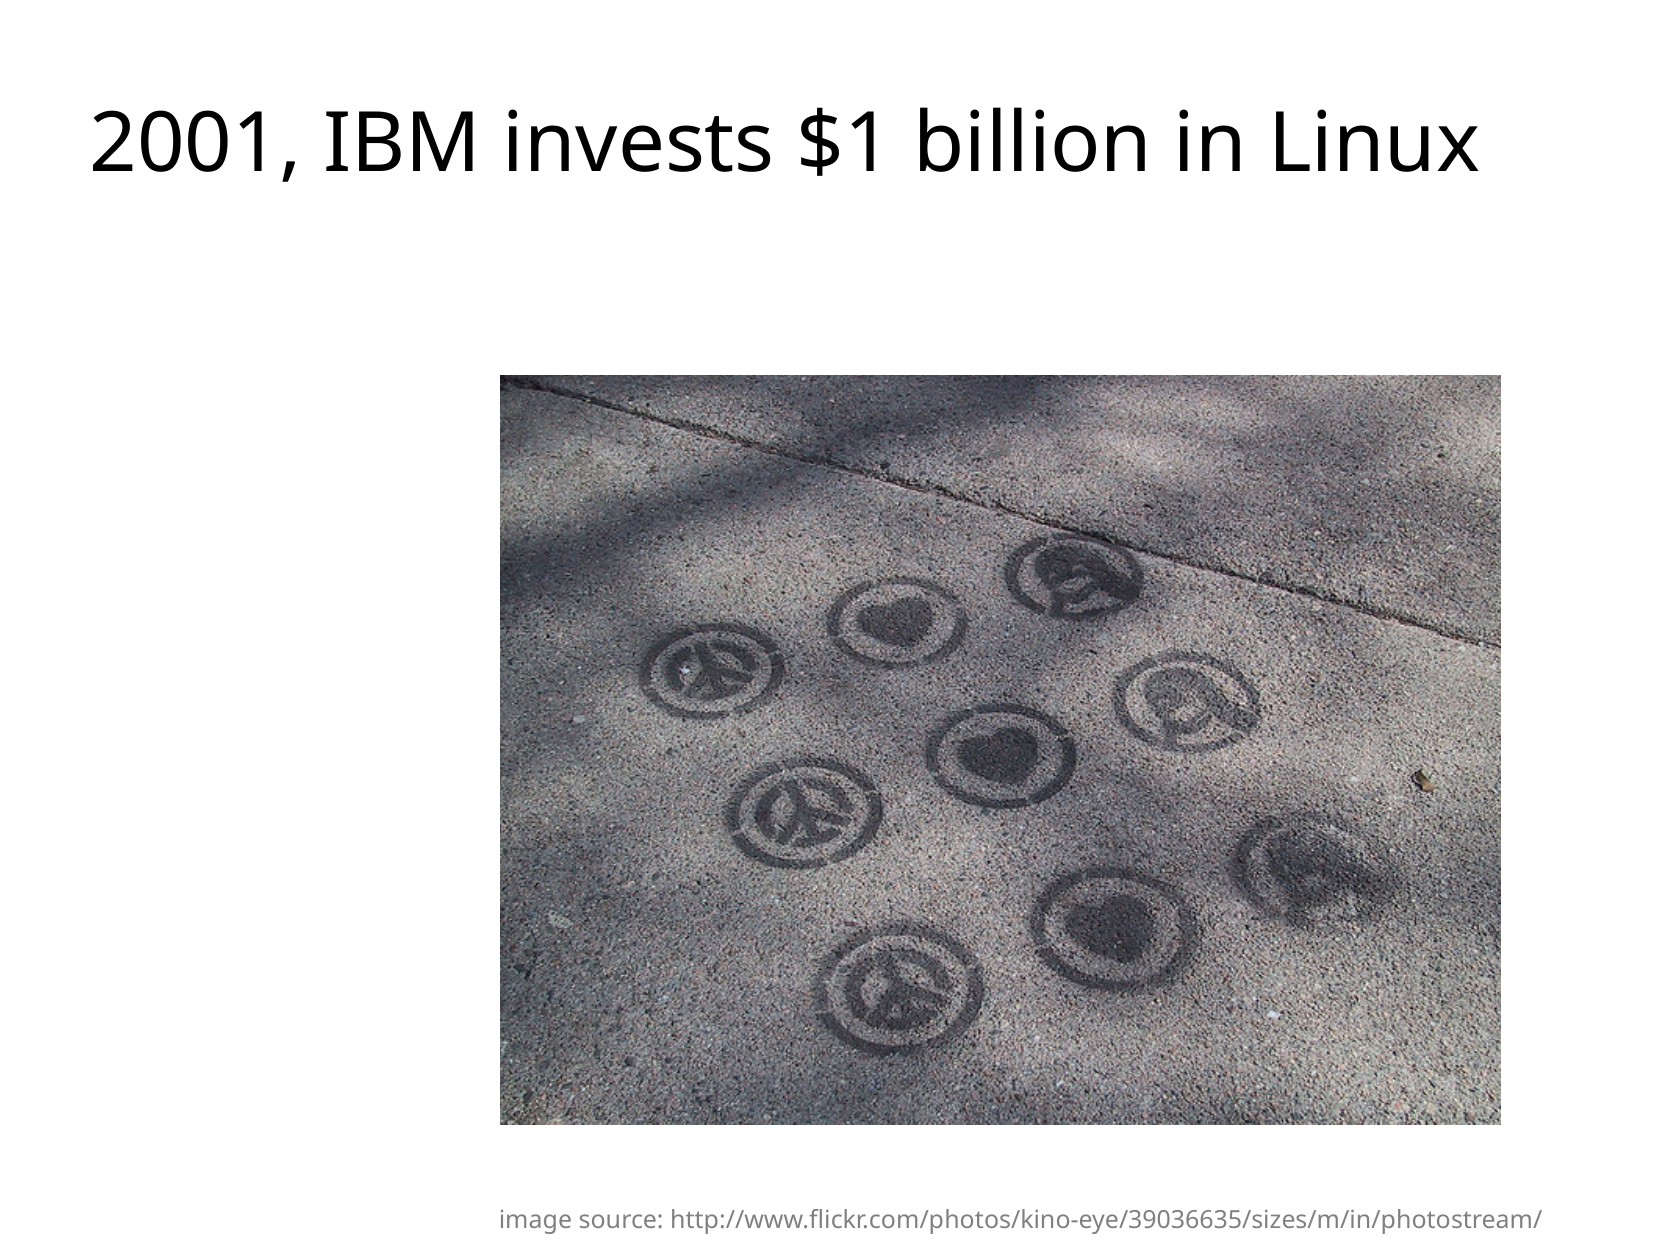

2001, IBM invests $1 billion in Linux
image source: http://www.flickr.com/photos/kino-eye/39036635/sizes/m/in/photostream/